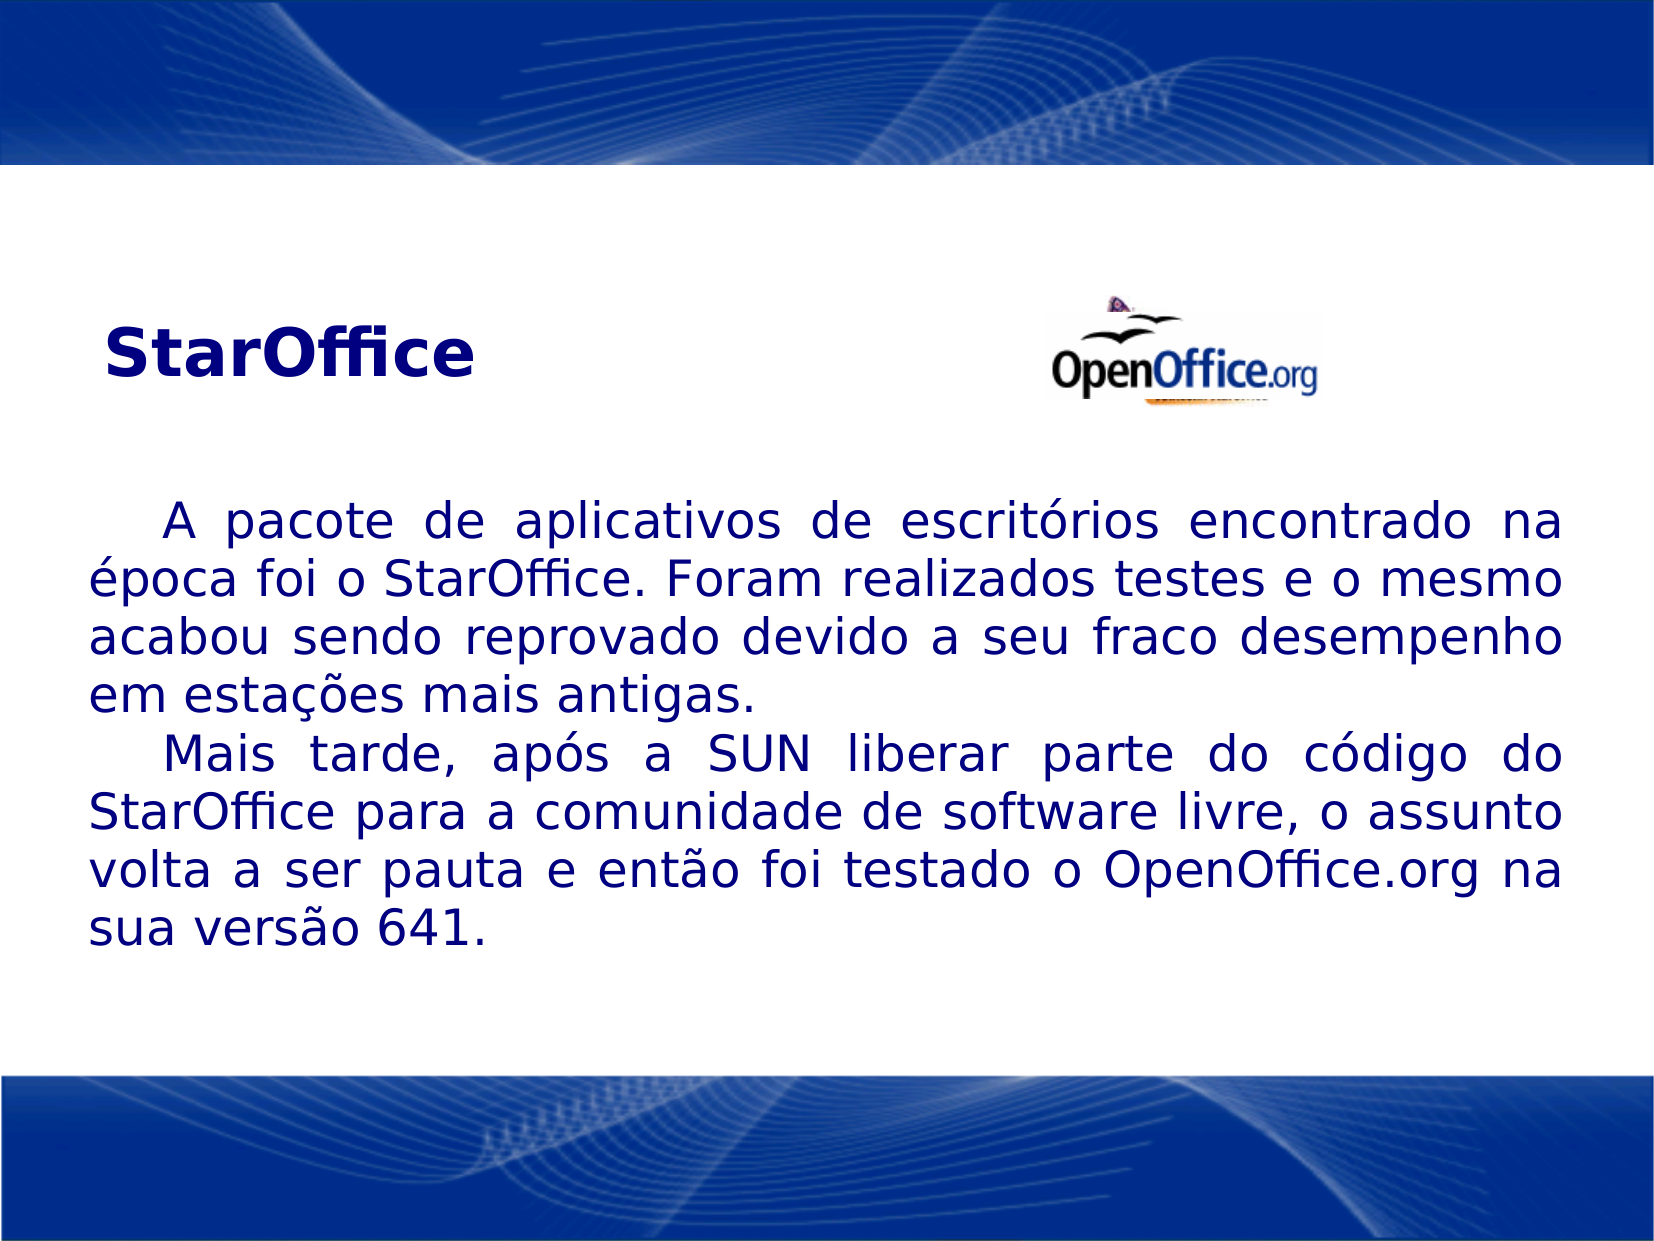

StarOffice
	A pacote de aplicativos de escritórios encontrado na época foi o StarOffice. Foram realizados testes e o mesmo acabou sendo reprovado devido a seu fraco desempenho em estações mais antigas.
	Mais tarde, após a SUN liberar parte do código do StarOffice para a comunidade de software livre, o assunto volta a ser pauta e então foi testado o OpenOffice.org na sua versão 641.